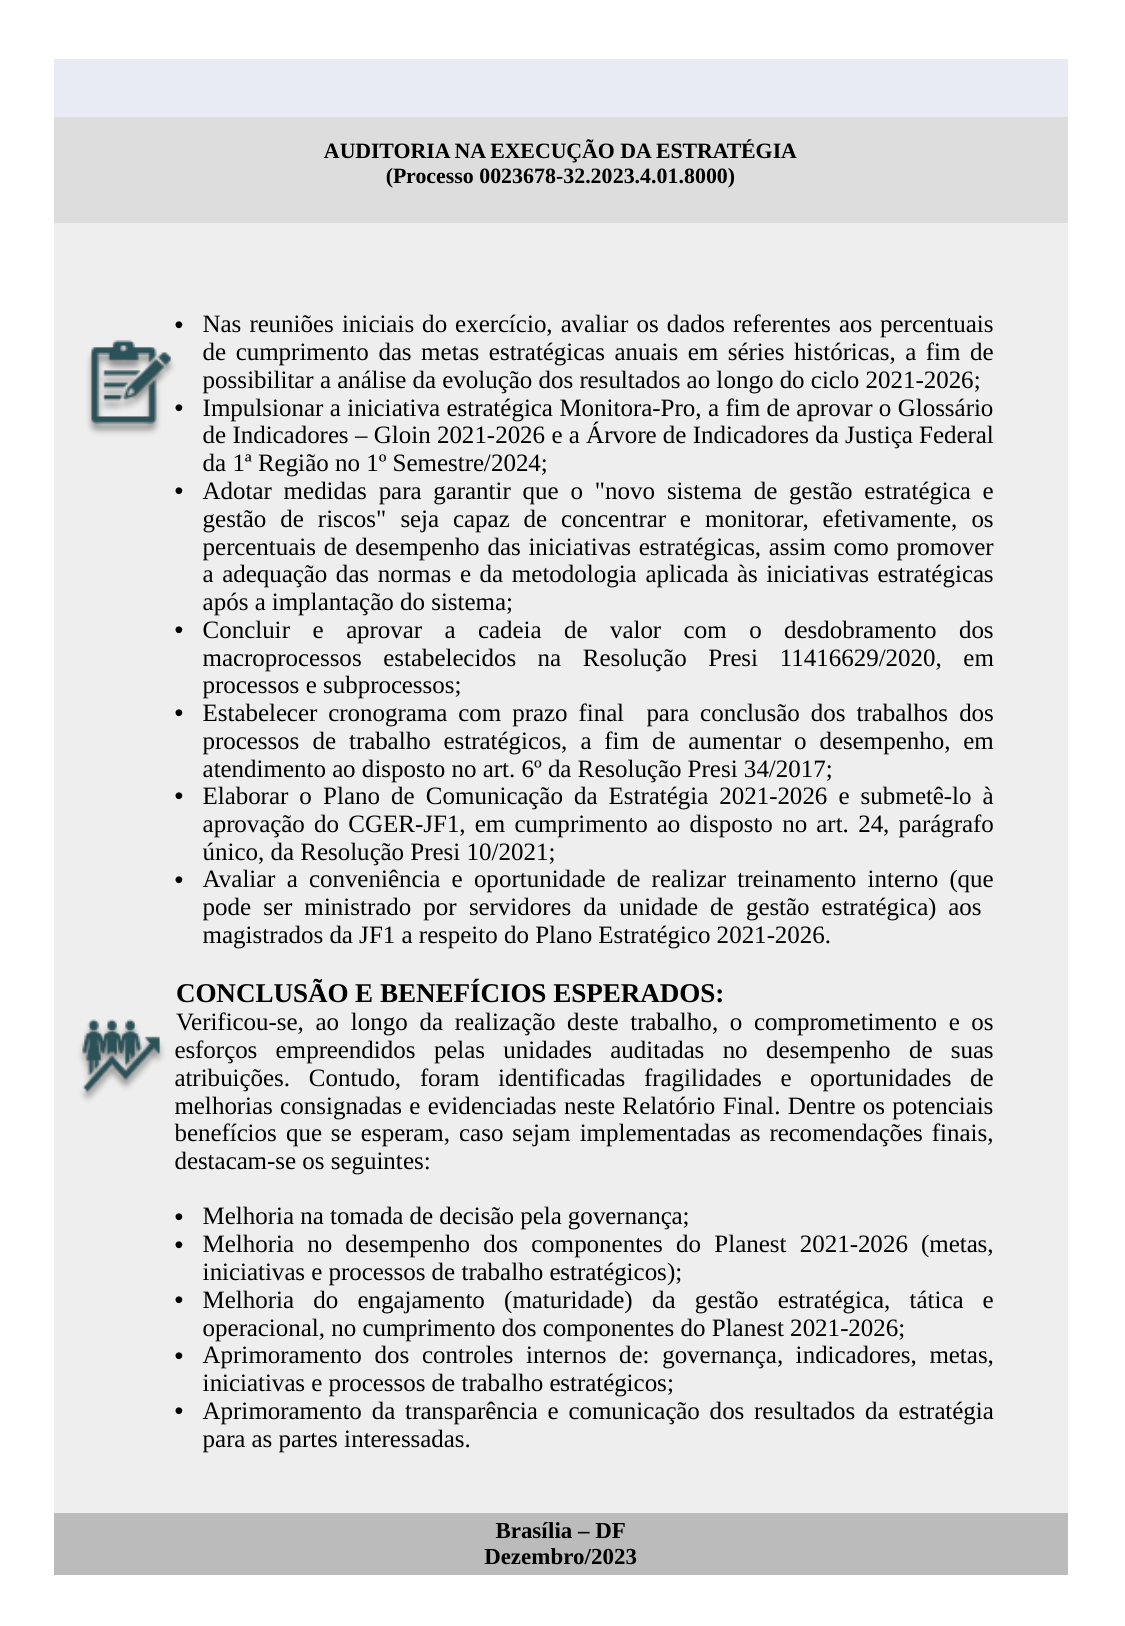

| | | |
| --- | --- | --- |
| AUDITORIA NA EXECUÇÃO DA ESTRATÉGIA (Processo 0023678-32.2023.4.01.8000) | | |
| | Nas reuniões iniciais do exercício, avaliar os dados referentes aos percentuais de cumprimento das metas estratégicas anuais em séries históricas, a fim de possibilitar a análise da evolução dos resultados ao longo do ciclo 2021-2026; Impulsionar a iniciativa estratégica Monitora-Pro, a fim de aprovar o Glossário de Indicadores – Gloin 2021-2026 e a Árvore de Indicadores da Justiça Federal da 1ª Região no 1º Semestre/2024; Adotar medidas para garantir que o "novo sistema de gestão estratégica e gestão de riscos" seja capaz de concentrar e monitorar, efetivamente, os percentuais de desempenho das iniciativas estratégicas, assim como promover a adequação das normas e da metodologia aplicada às iniciativas estratégicas após a implantação do sistema; Concluir e aprovar a cadeia de valor com o desdobramento dos macroprocessos estabelecidos na Resolução Presi 11416629/2020, em processos e subprocessos; Estabelecer cronograma com prazo final para conclusão dos trabalhos dos processos de trabalho estratégicos, a fim de aumentar o desempenho, em atendimento ao disposto no art. 6º da Resolução Presi 34/2017; Elaborar o Plano de Comunicação da Estratégia 2021-2026 e submetê-lo à aprovação do CGER-JF1, em cumprimento ao disposto no art. 24, parágrafo único, da Resolução Presi 10/2021; Avaliar a conveniência e oportunidade de realizar treinamento interno (que pode ser ministrado por servidores da unidade de gestão estratégica) aos magistrados da JF1 a respeito do Plano Estratégico 2021-2026. CONCLUSÃO E BENEFÍCIOS ESPERADOS: Verificou-se, ao longo da realização deste trabalho, o comprometimento e os esforços empreendidos pelas unidades auditadas no desempenho de suas atribuições. Contudo, foram identificadas fragilidades e oportunidades de melhorias consignadas e evidenciadas neste Relatório Final. Dentre os potenciais benefícios que se esperam, caso sejam implementadas as recomendações finais, destacam-se os seguintes: Melhoria na tomada de decisão pela governança; Melhoria no desempenho dos componentes do Planest 2021-2026 (metas, iniciativas e processos de trabalho estratégicos); Melhoria do engajamento (maturidade) da gestão estratégica, tática e operacional, no cumprimento dos componentes do Planest 2021-2026; Aprimoramento dos controles internos de: governança, indicadores, metas, iniciativas e processos de trabalho estratégicos; Aprimoramento da transparência e comunicação dos resultados da estratégia para as partes interessadas. | |
| Brasília – DF Dezembro/2023 | | |